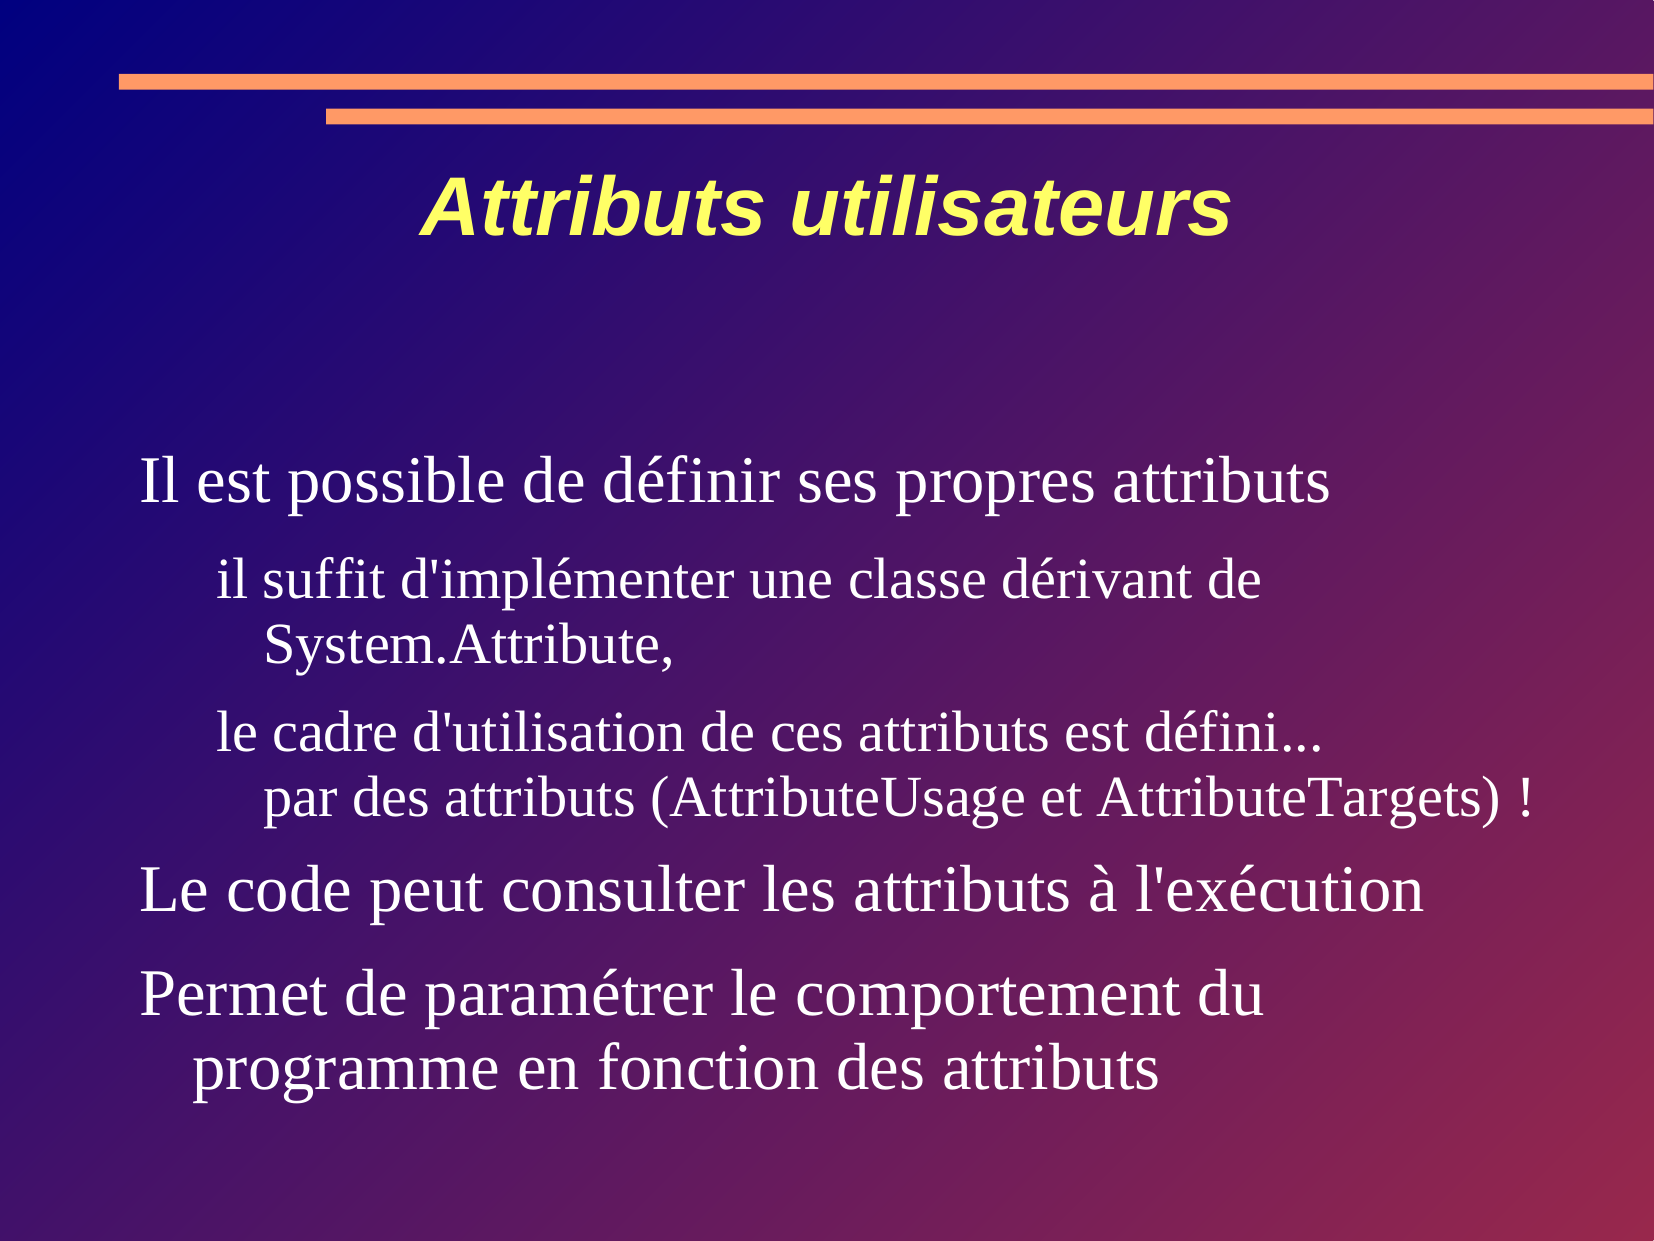

# Attributs utilisateurs
Il est possible de définir ses propres attributs
il suffit d'implémenter une classe dérivant de System.Attribute,
le cadre d'utilisation de ces attributs est défini...
par des attributs (AttributeUsage et AttributeTargets) !
Le code peut consulter les attributs à l'exécution
Permet de paramétrer le comportement du programme en fonction des attributs